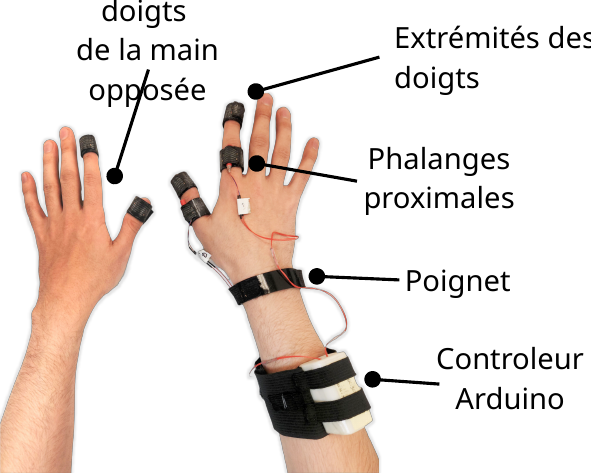

Extrémités des doigts
de la main opposée
Extrémités des doigts
Phalanges proximales
Poignet
Controleur
Arduino